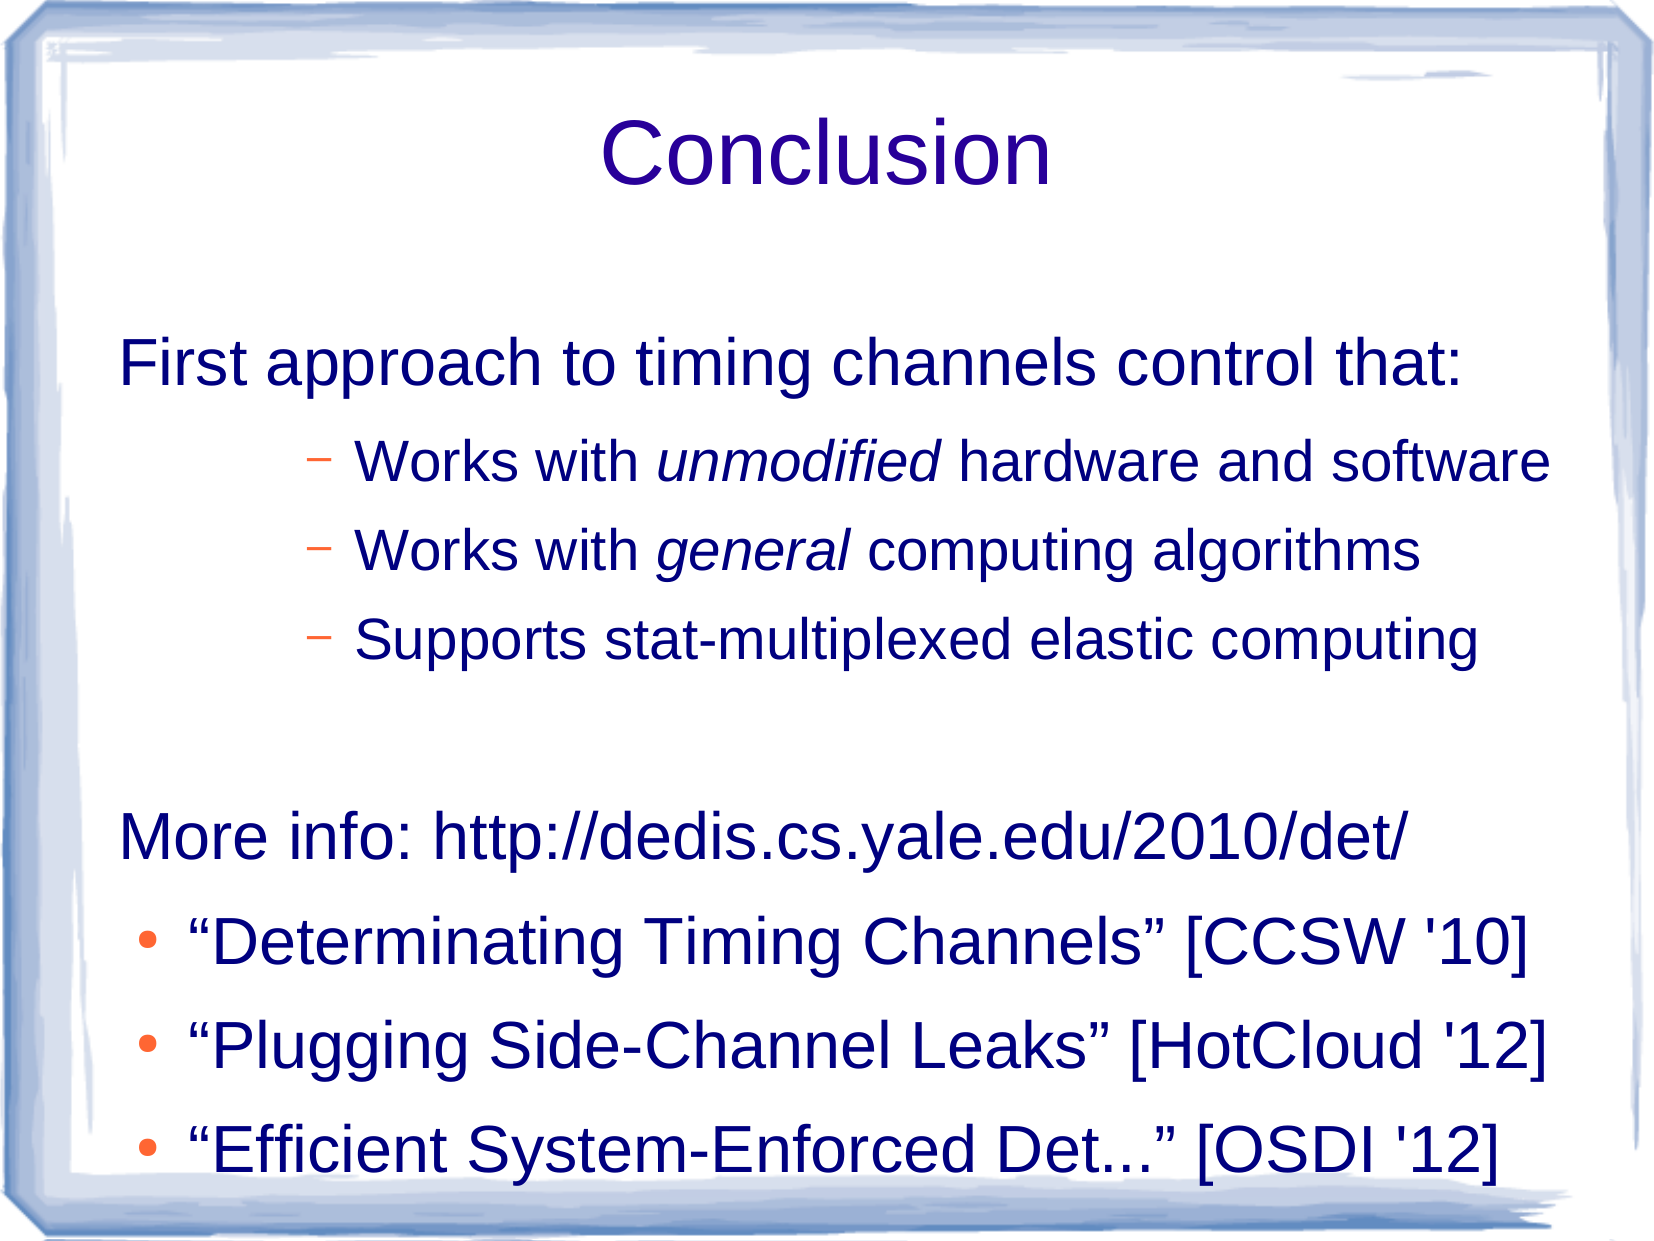

# Conclusion
First approach to timing channels control that:
Works with unmodified hardware and software
Works with general computing algorithms
Supports stat-multiplexed elastic computing
More info: http://dedis.cs.yale.edu/2010/det/
“Determinating Timing Channels” [CCSW '10]
“Plugging Side-Channel Leaks” [HotCloud '12]
“Efficient System-Enforced Det...” [OSDI '12]